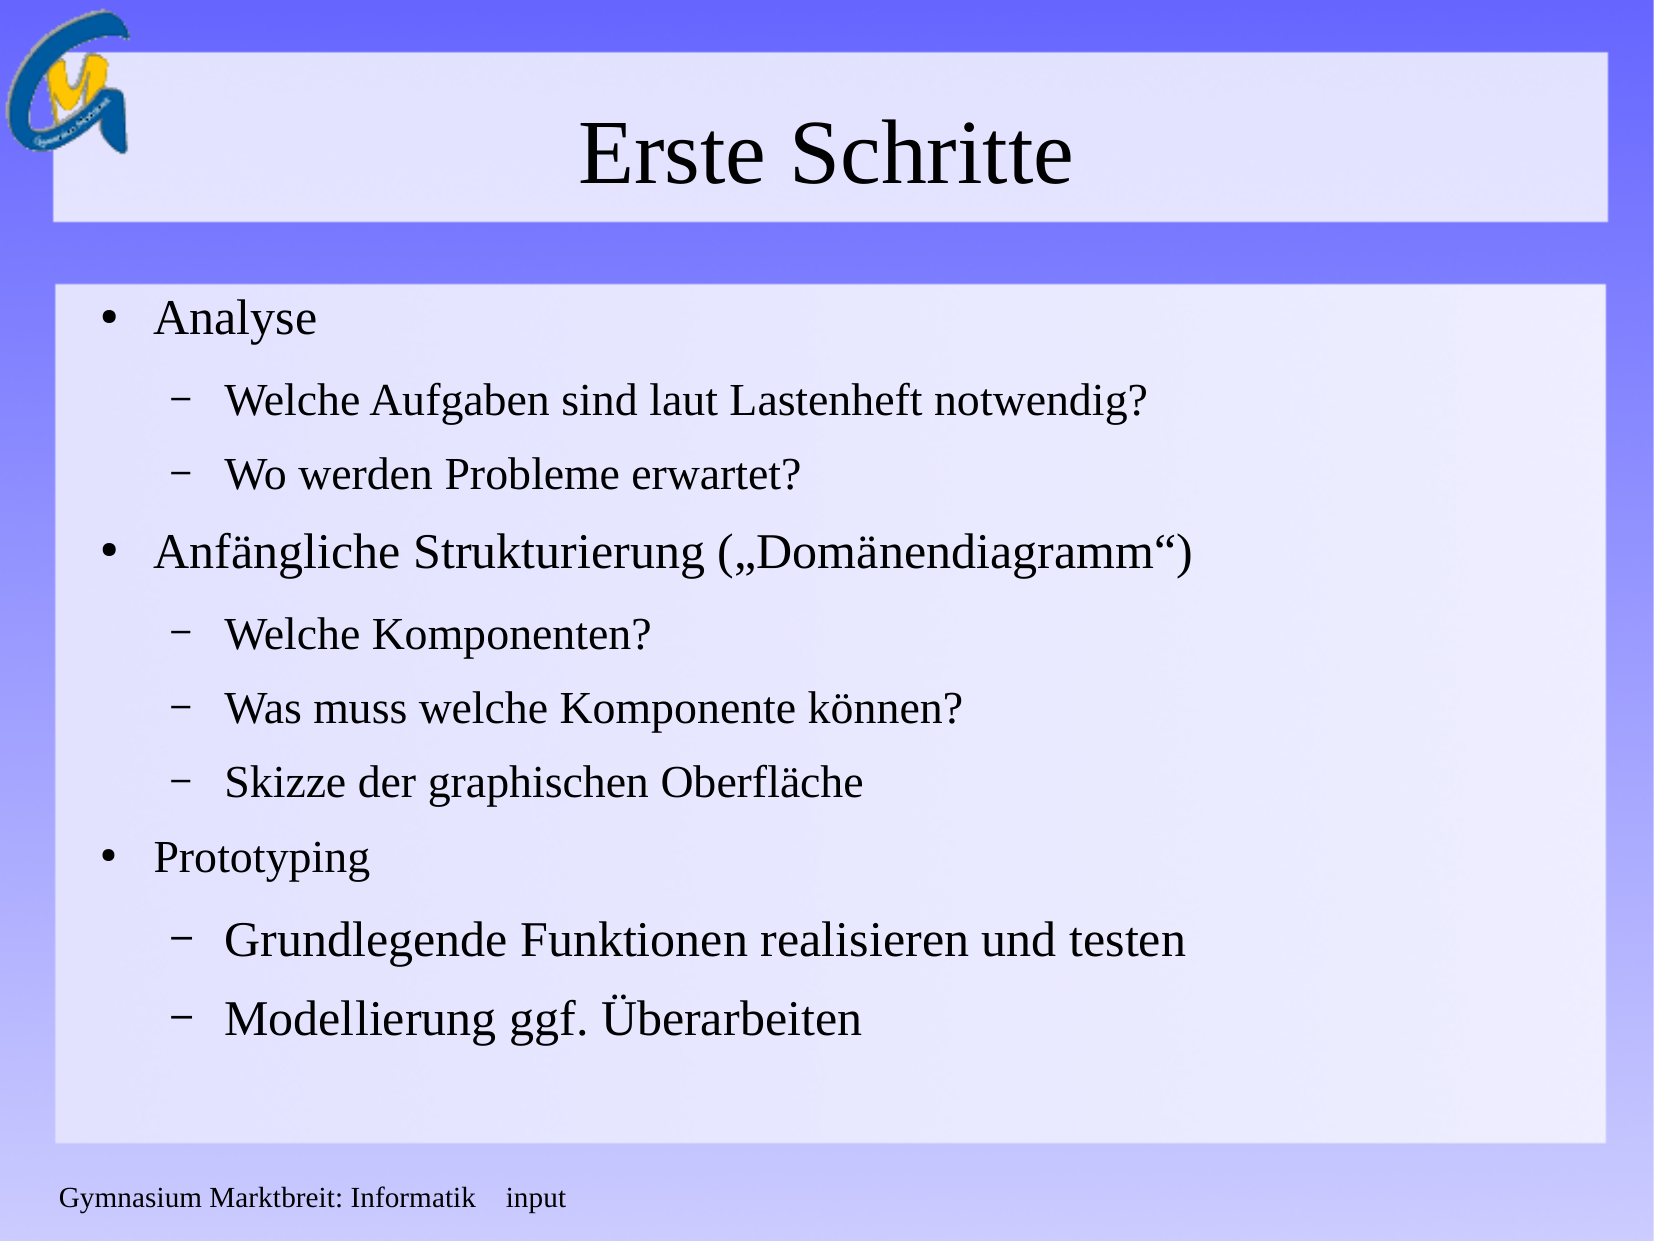

# Erste Schritte
Analyse
Welche Aufgaben sind laut Lastenheft notwendig?
Wo werden Probleme erwartet?
Anfängliche Strukturierung („Domänendiagramm“)
Welche Komponenten?
Was muss welche Komponente können?
Skizze der graphischen Oberfläche
Prototyping
Grundlegende Funktionen realisieren und testen
Modellierung ggf. Überarbeiten